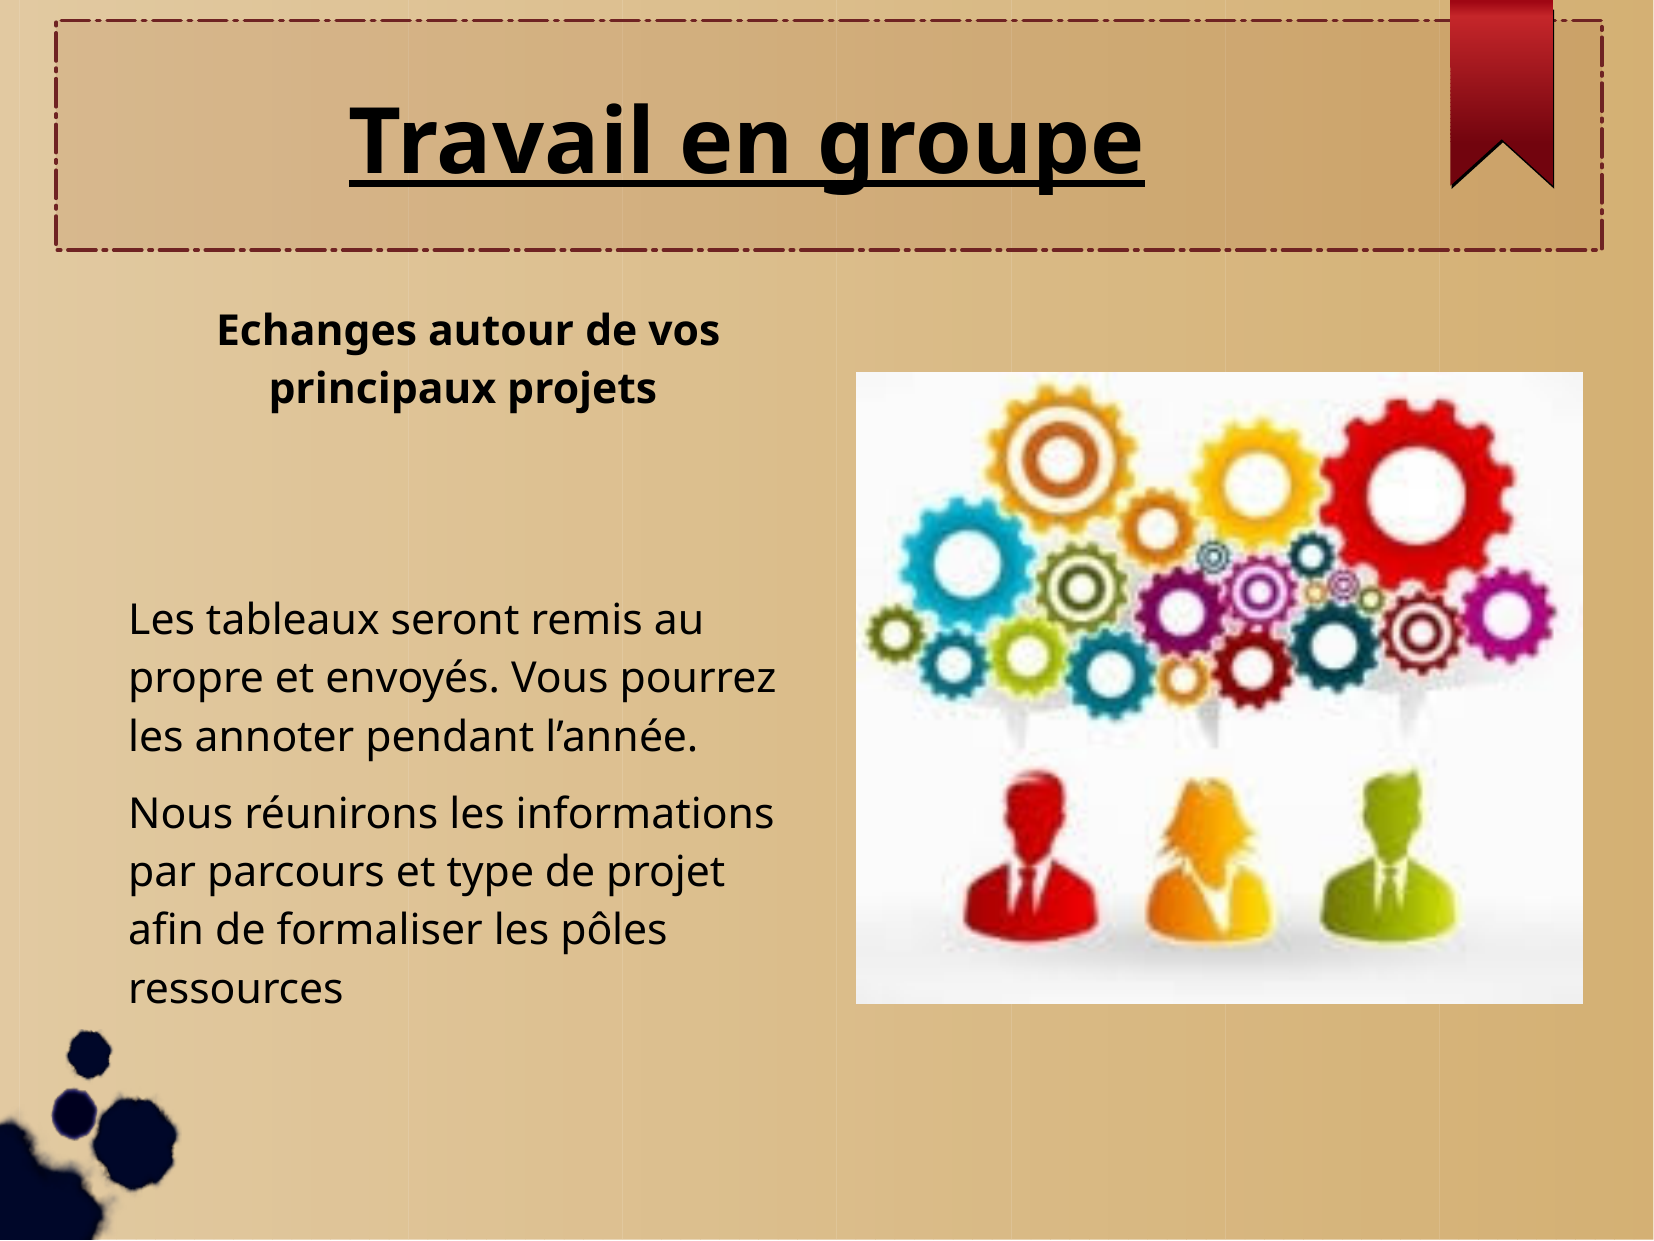

# Travail en groupe
Echanges autour de vos principaux projets
Les tableaux seront remis au propre et envoyés. Vous pourrez les annoter pendant l’année.
Nous réunirons les informations par parcours et type de projet afin de formaliser les pôles ressources